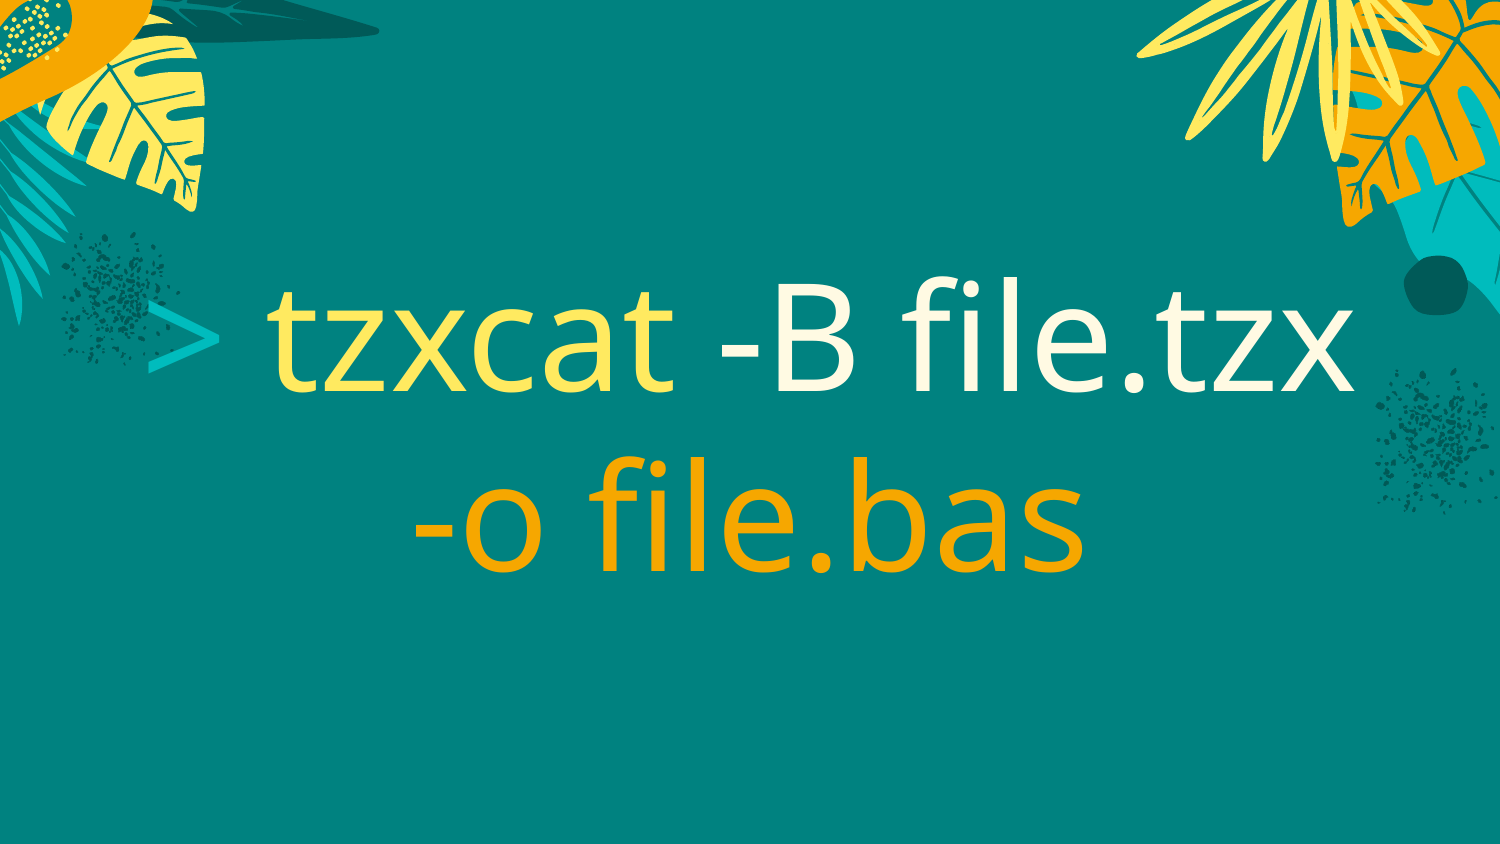

# > tzxcat -B file.tzx -o file.bas